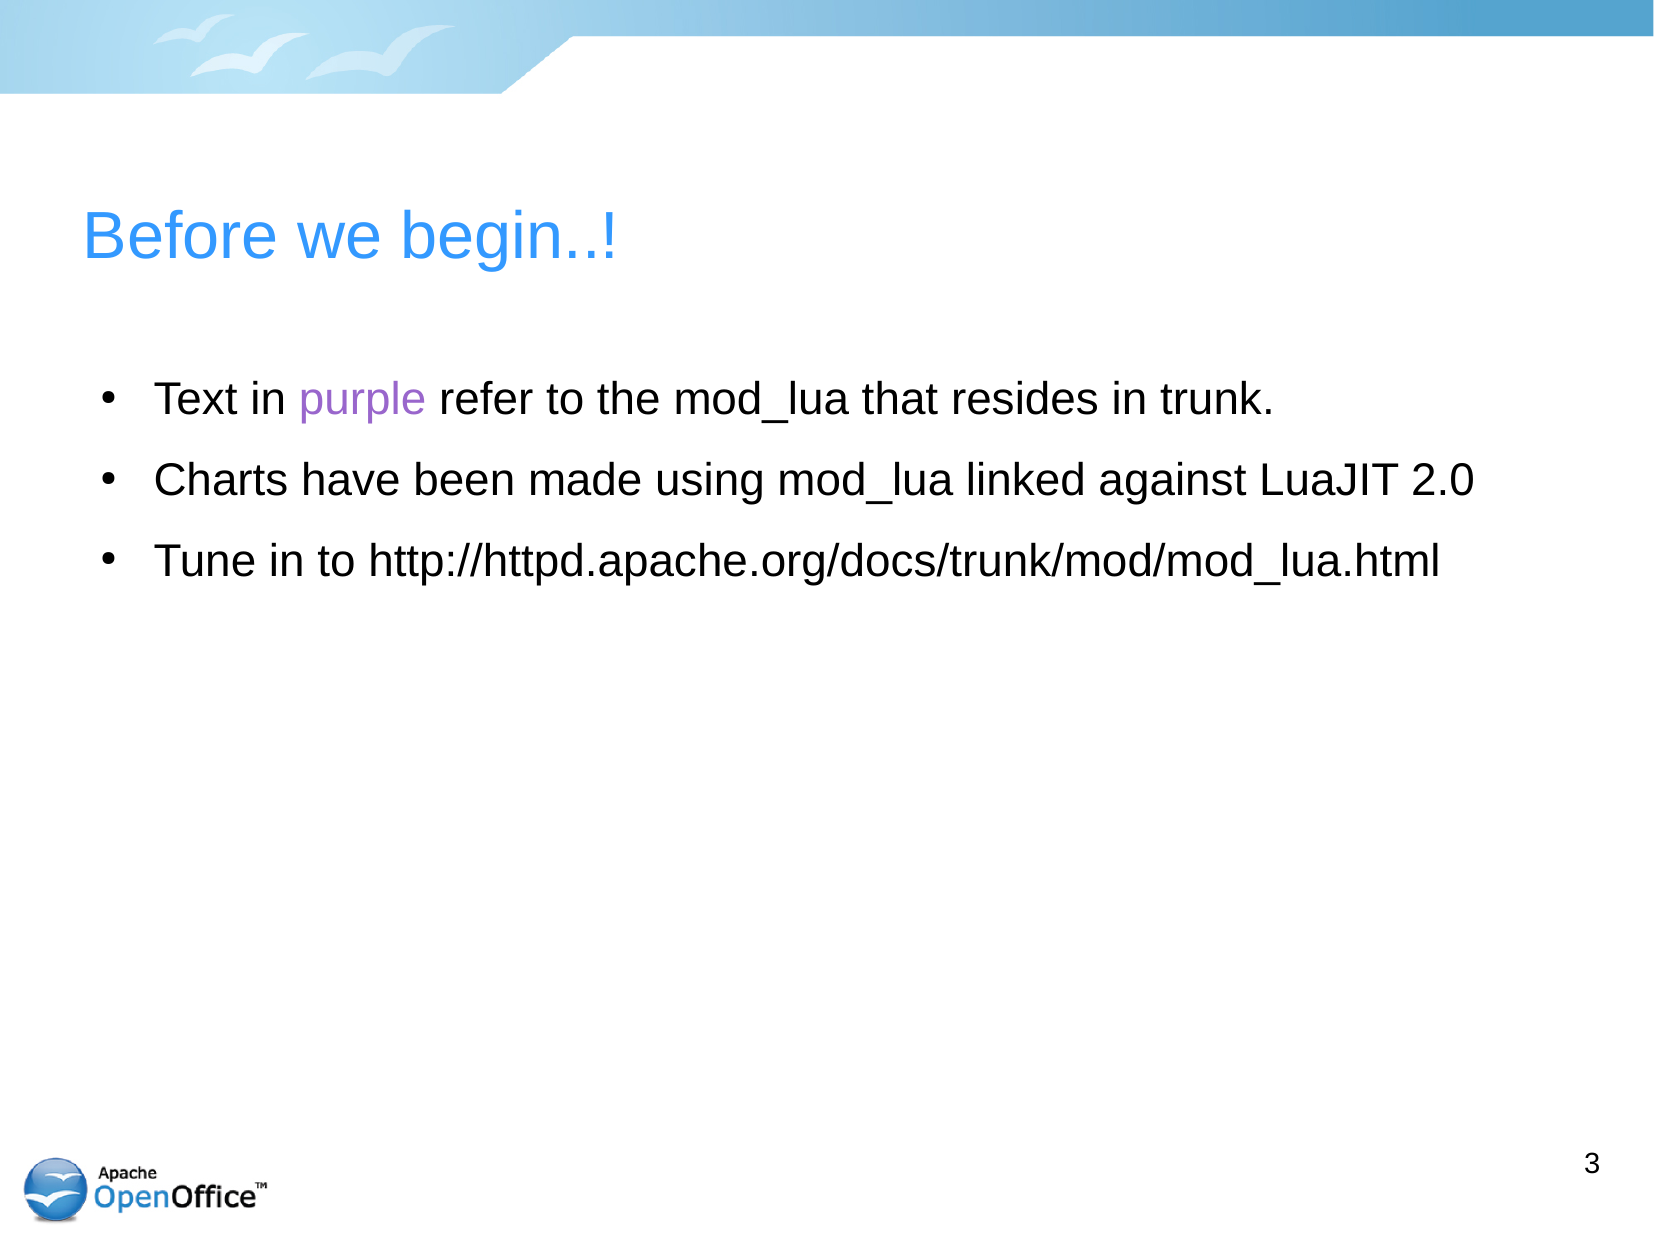

# Before we begin..!
Text in purple refer to the mod_lua that resides in trunk.
Charts have been made using mod_lua linked against LuaJIT 2.0
Tune in to http://httpd.apache.org/docs/trunk/mod/mod_lua.html
3